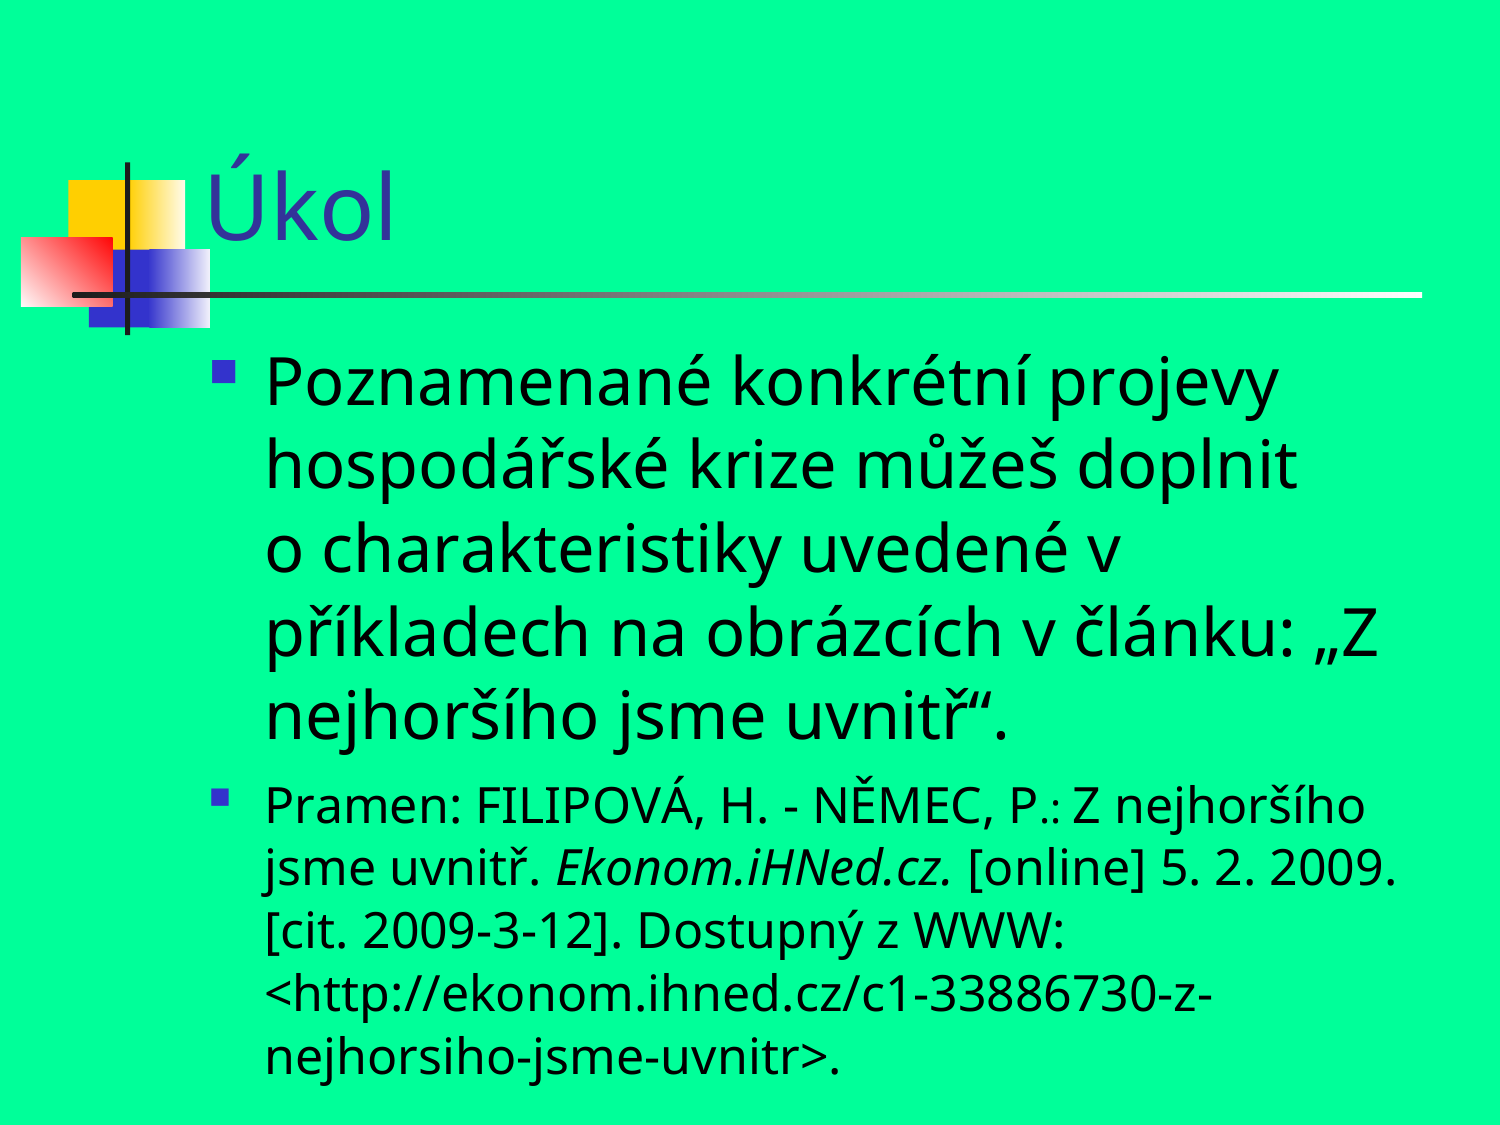

# Úkol
Poznamenané konkrétní projevy hospodářské krize můžeš doplnit o charakteristiky uvedené v příkladech na obrázcích v článku: „Z nejhoršího jsme uvnitř“.
Pramen: FILIPOVÁ, H. - NĚMEC, P.: Z nejhoršího jsme uvnitř. Ekonom.iHNed.cz. [online] 5. 2. 2009. [cit. 2009-3-12]. Dostupný z WWW: <http://ekonom.ihned.cz/c1-33886730-z-nejhorsiho-jsme-uvnitr>.